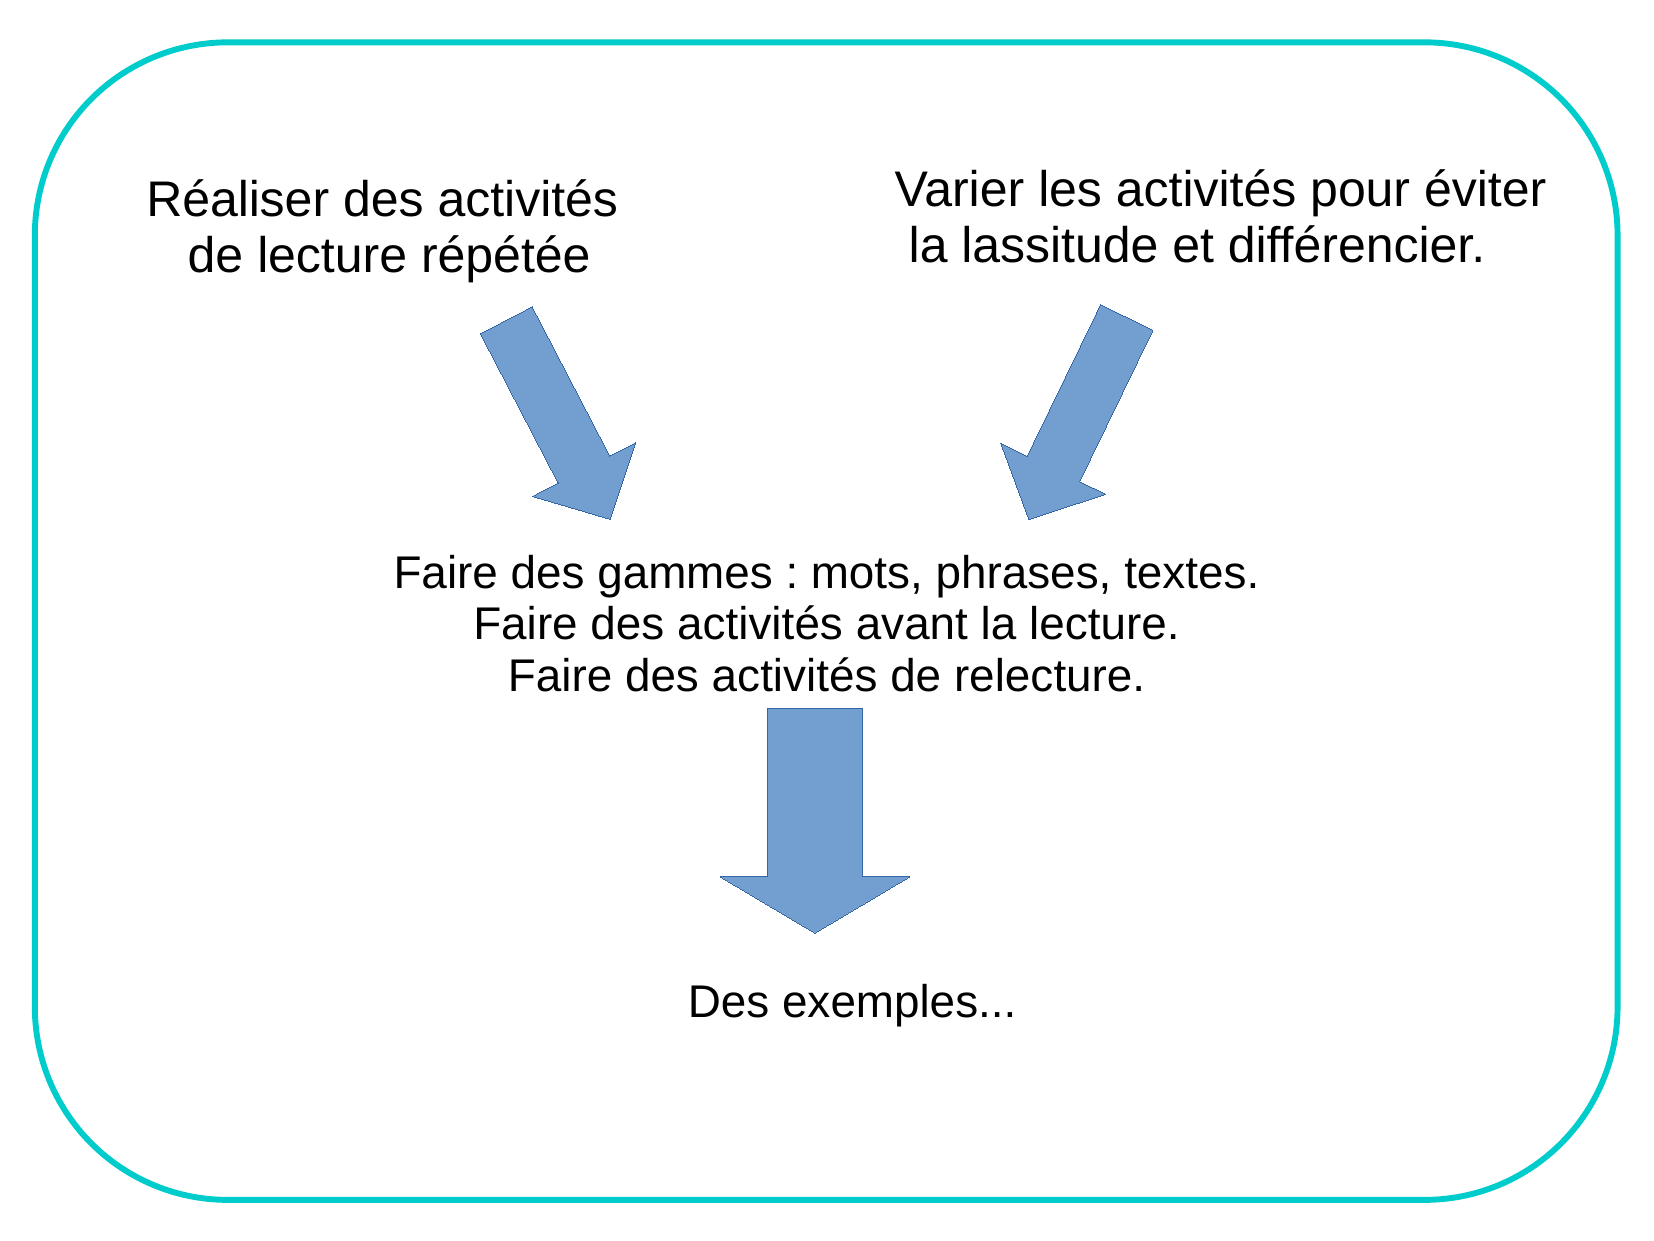

Réaliser des activités
 de lecture répétée
Varier les activités pour éviter
 la lassitude et différencier.
Faire des gammes : mots, phrases, textes.
Faire des activités avant la lecture.
Faire des activités de relecture.
Des exemples...